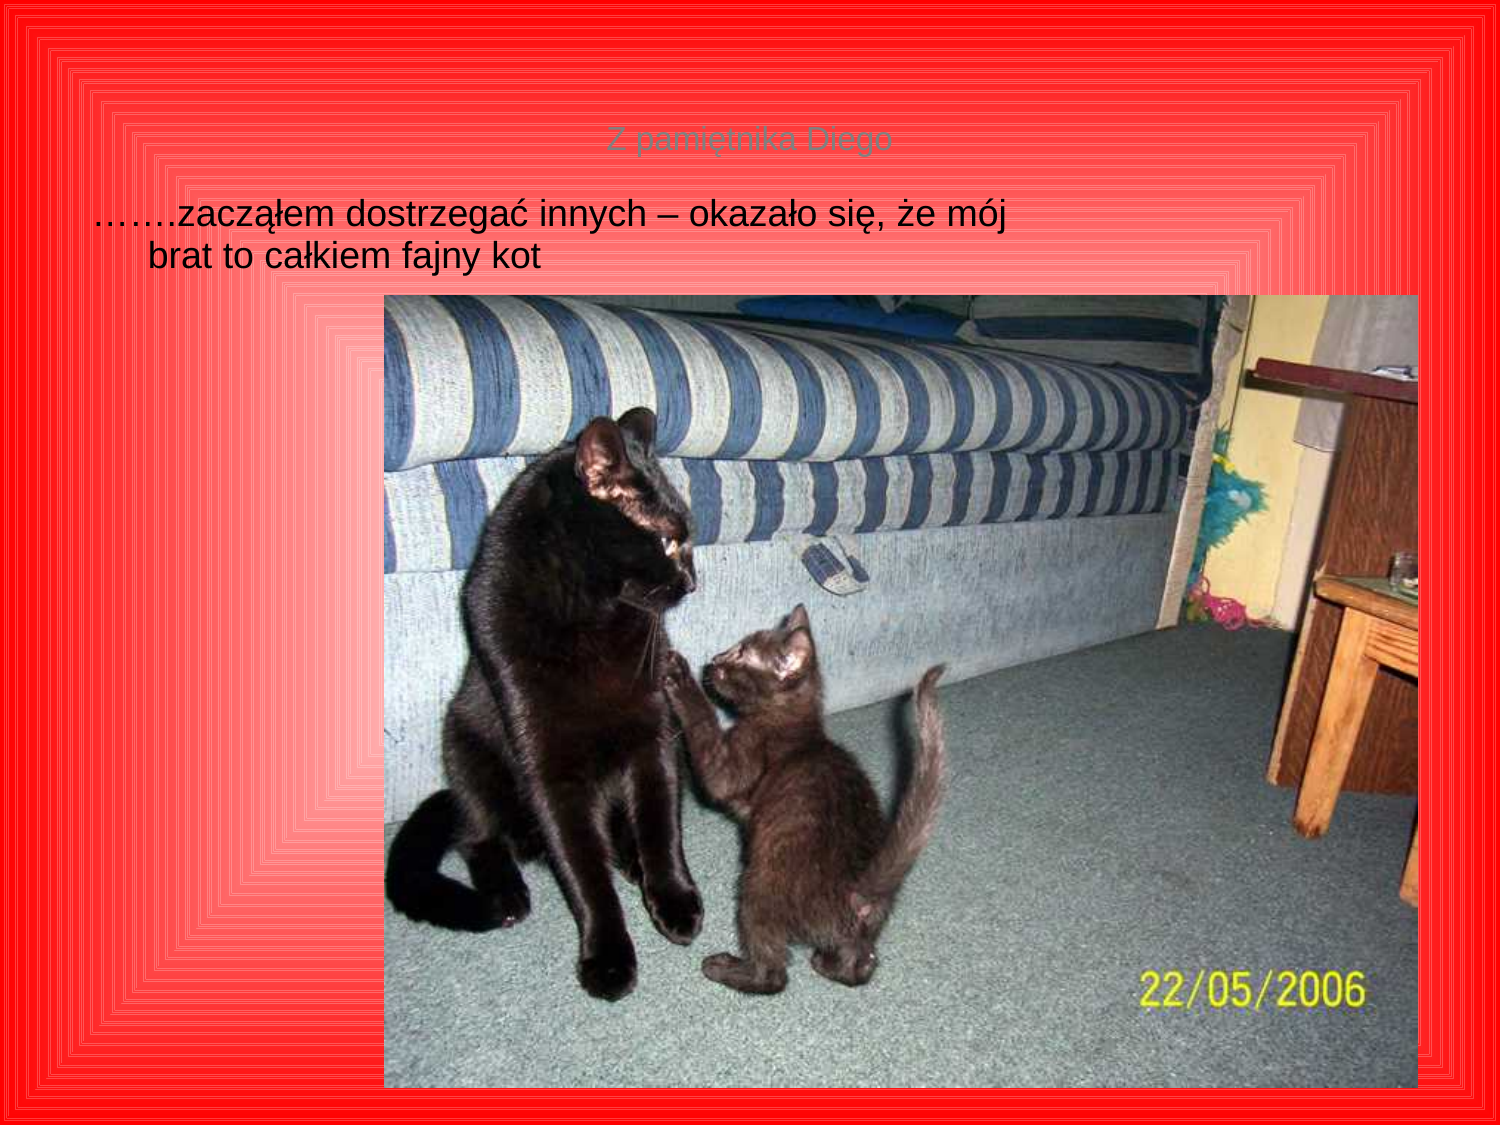

# Z pamiętnika Diego
…….zacząłem dostrzegać innych – okazało się, że mój brat to całkiem fajny kot